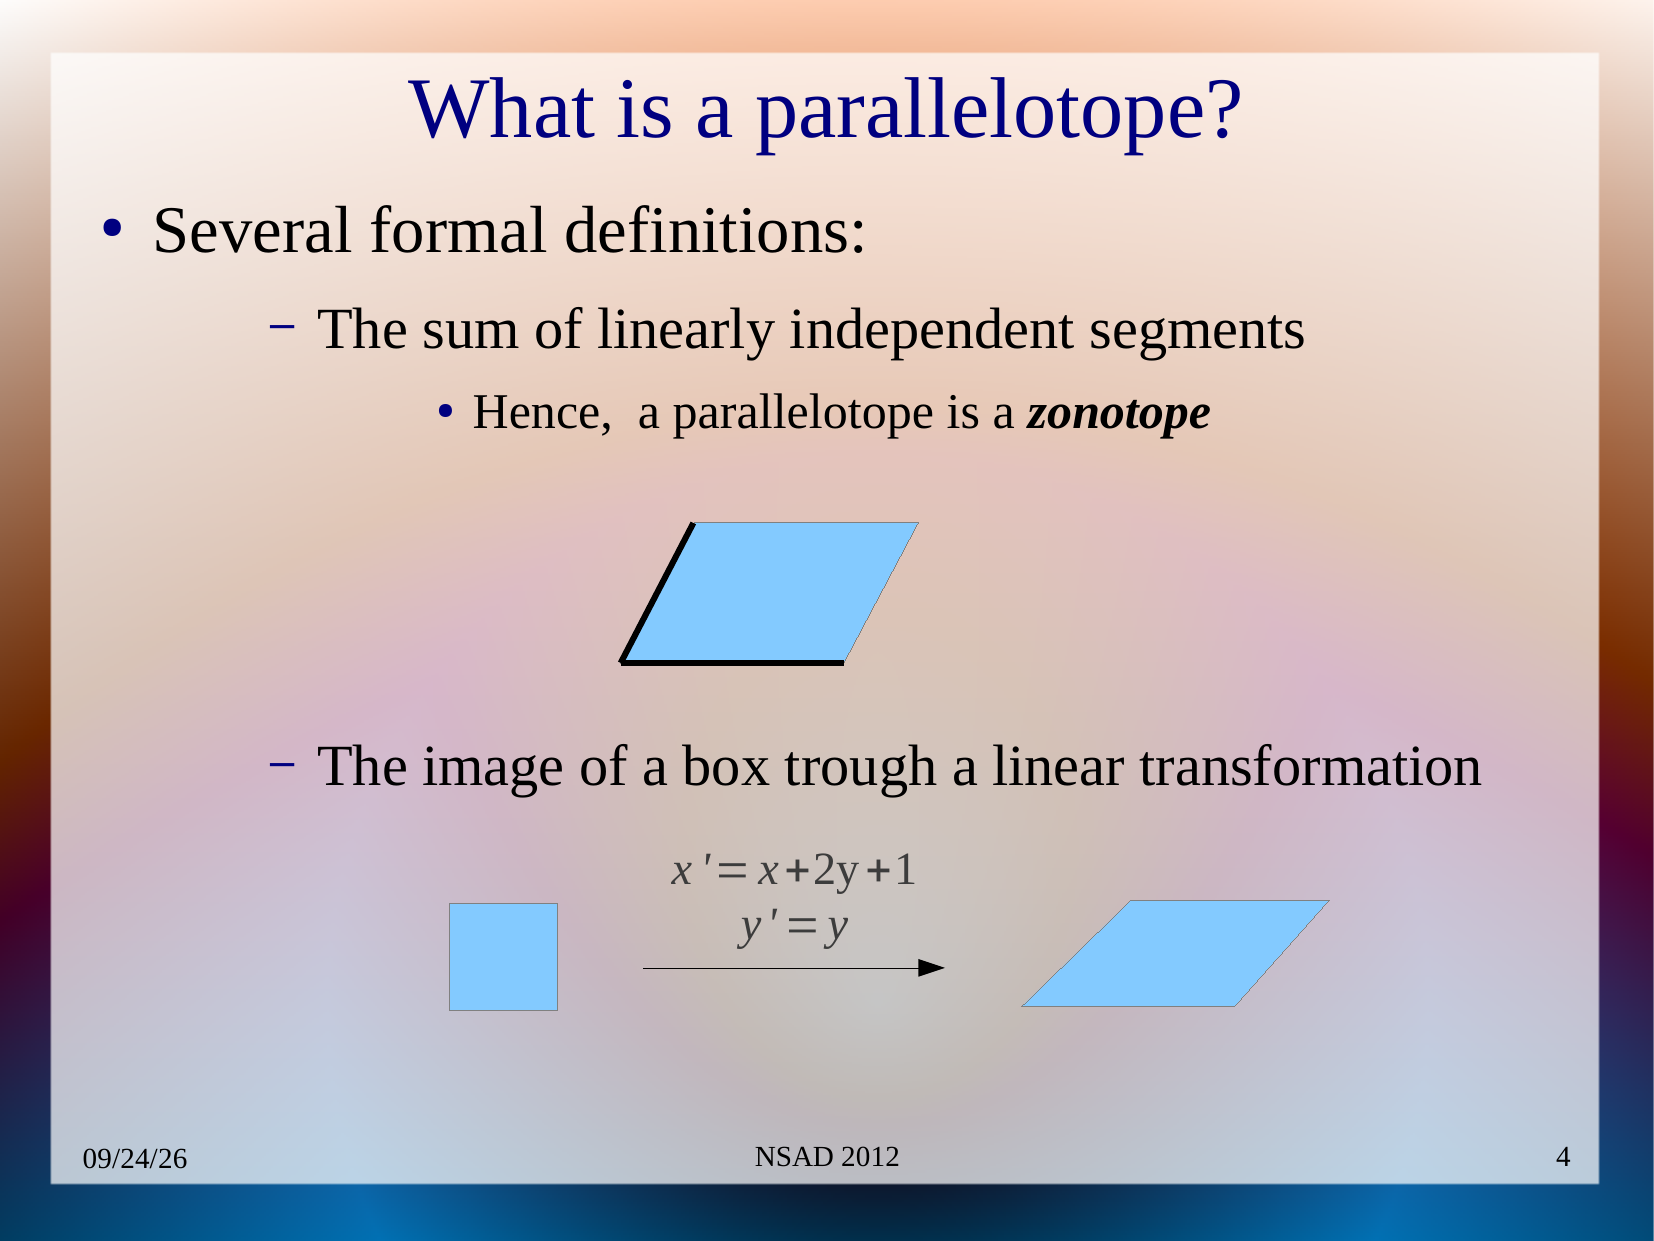

# What is a parallelotope?
Several formal definitions:
The sum of linearly independent segments
Hence, a parallelotope is a zonotope
The image of a box trough a linear transformation
NSAD 2012
4